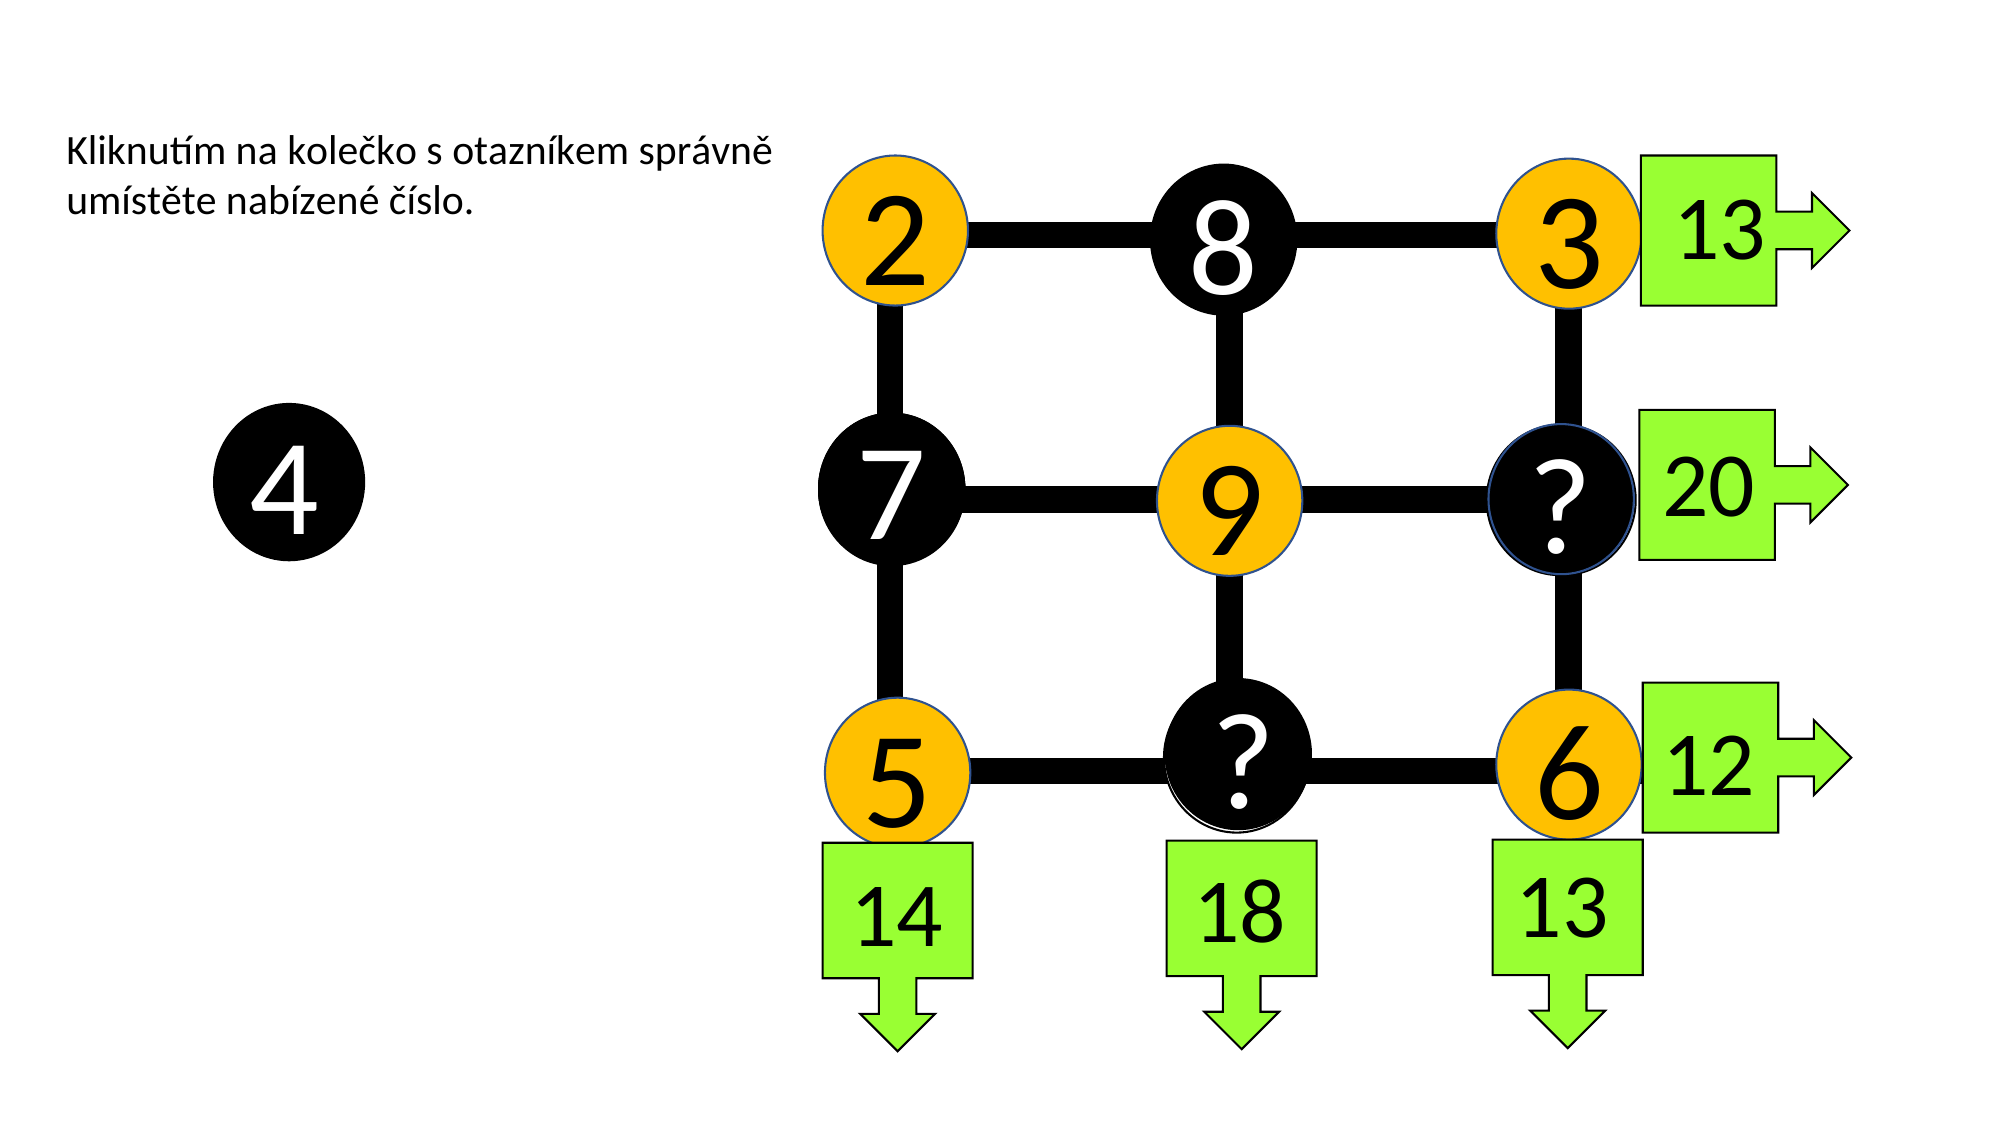

Kliknutím na kolečko s otazníkem správně
umístěte nabízené číslo.
2
3
13
8
4
7
?
3
20
4
9
?
6
12
5
13
18
14